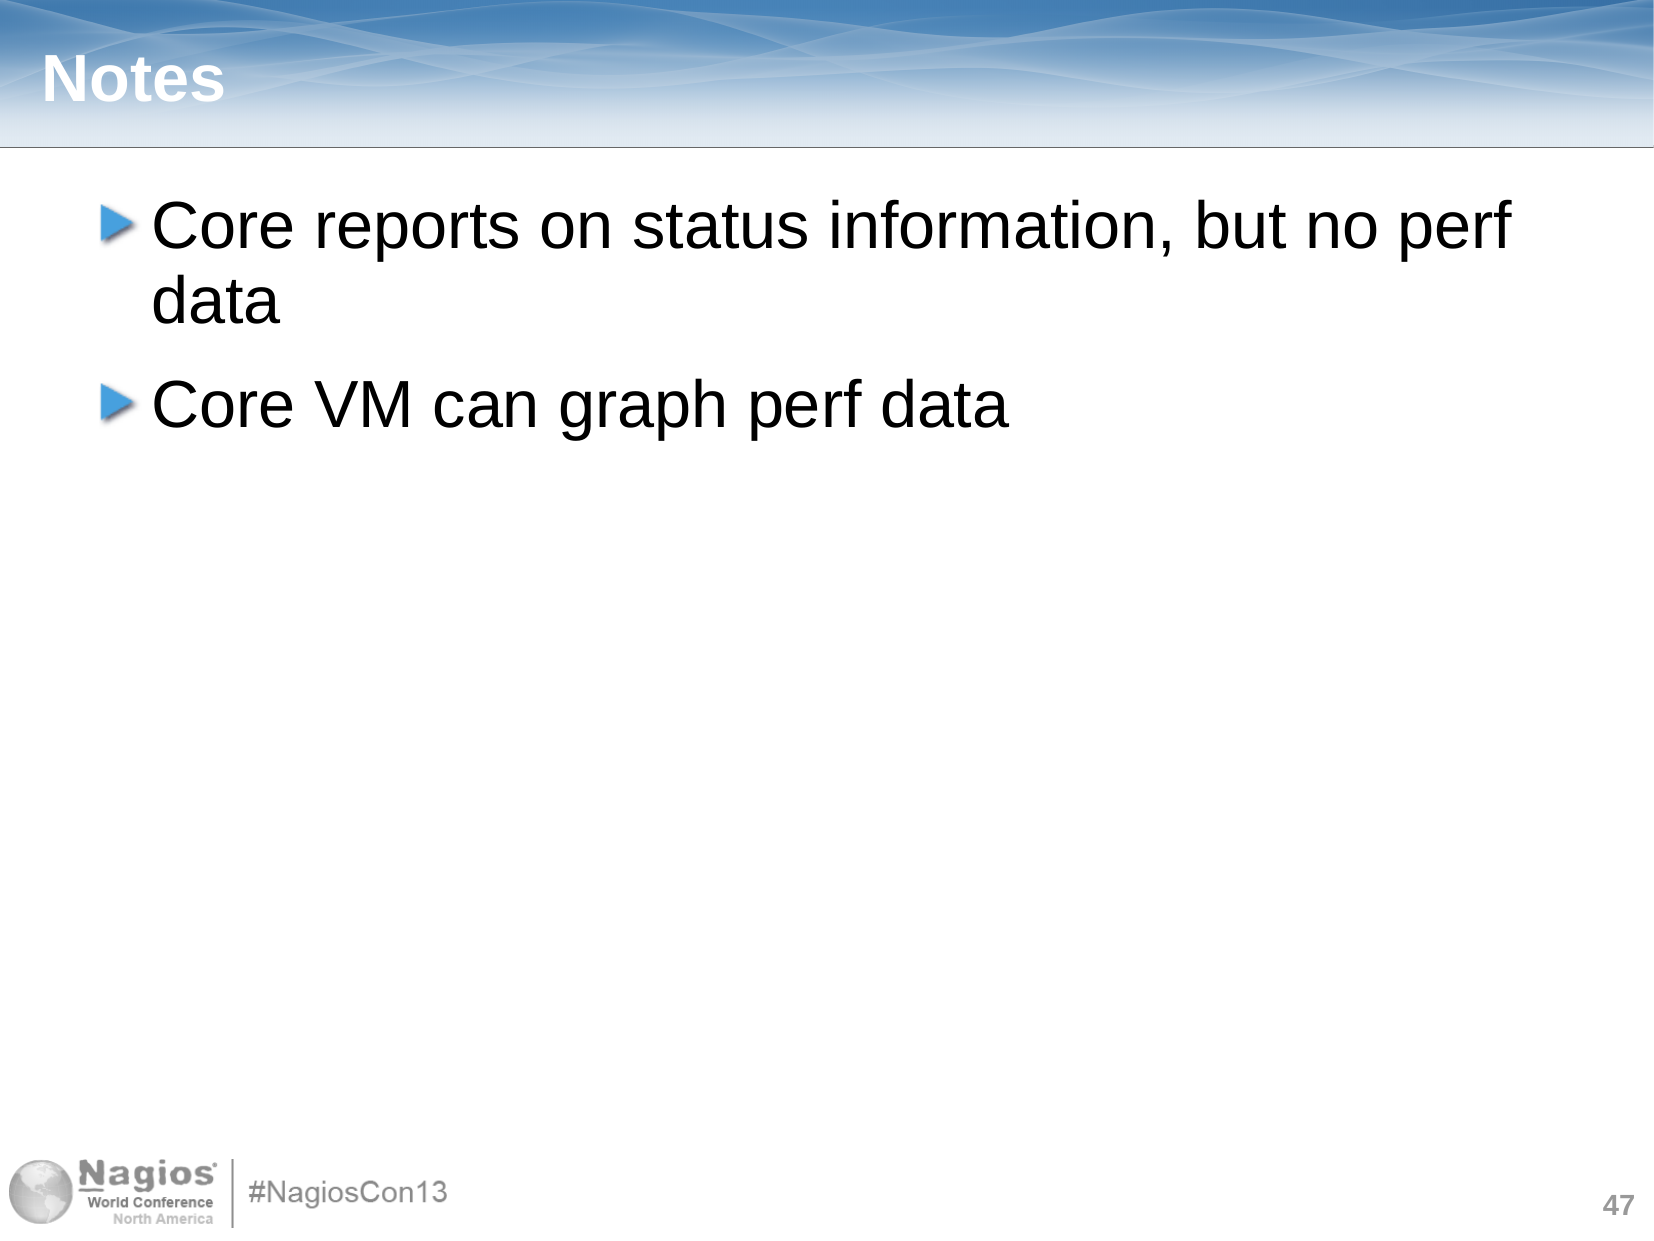

# Notes
Core reports on status information, but no perf data
Core VM can graph perf data
47